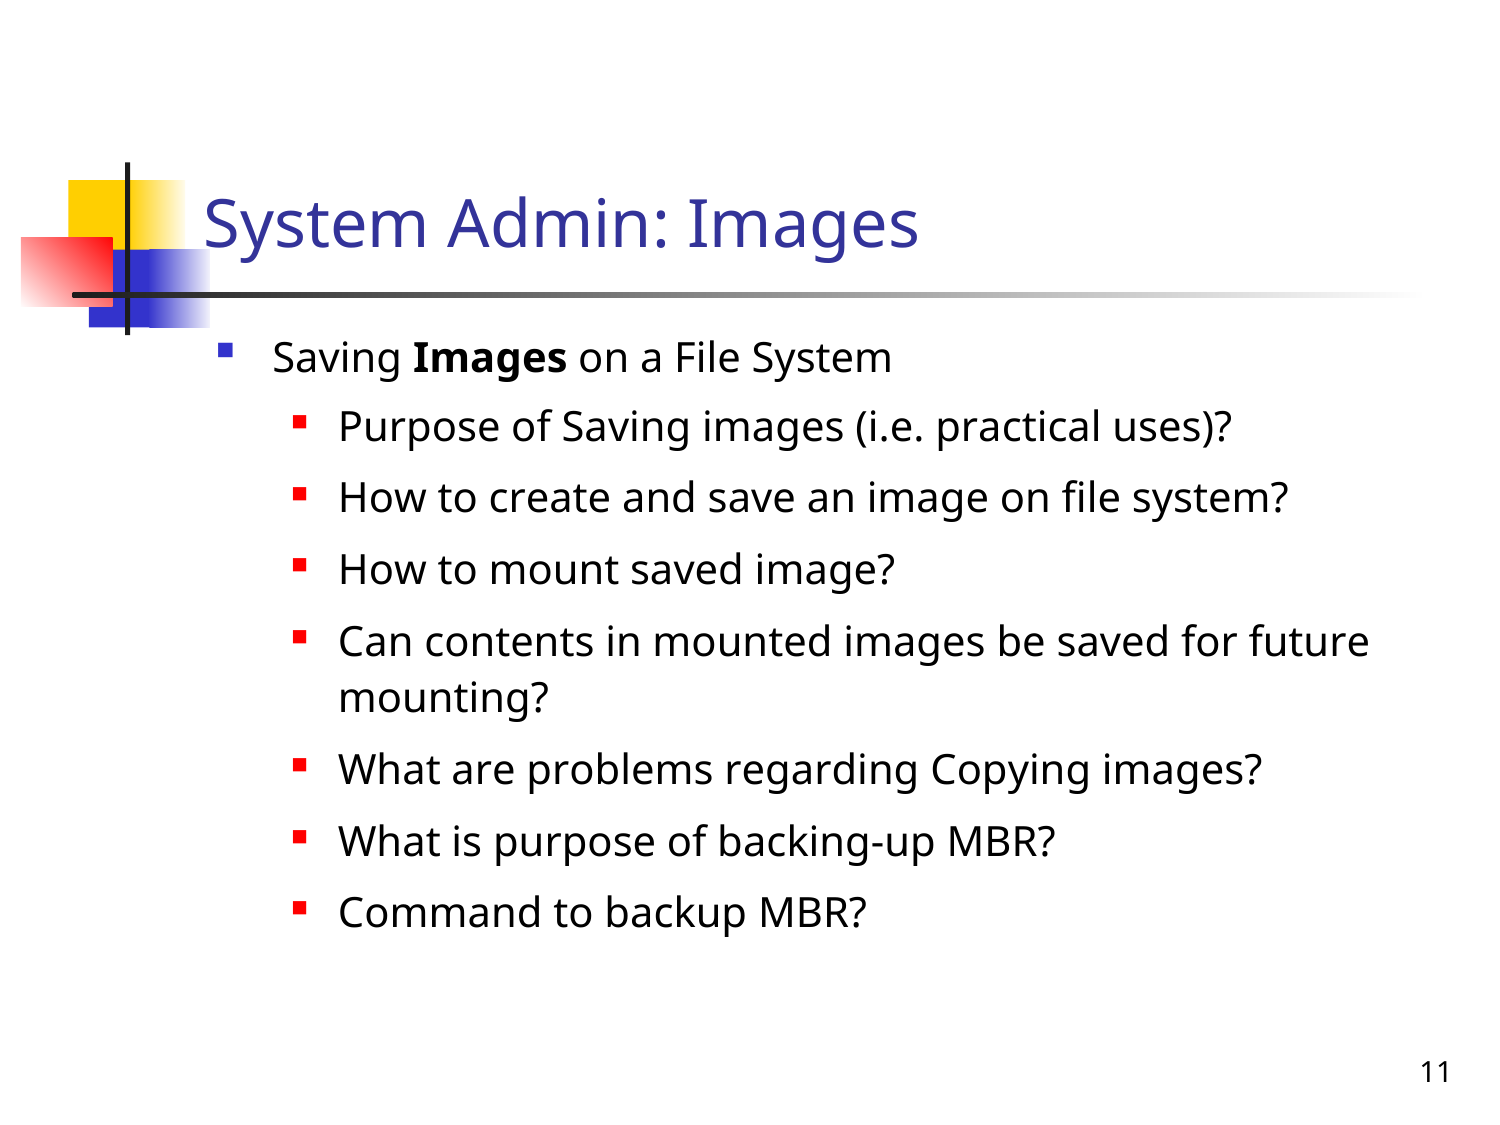

# System Admin: Images
Saving Images on a File System
Purpose of Saving images (i.e. practical uses)?
How to create and save an image on file system?
How to mount saved image?
Can contents in mounted images be saved for future mounting?
What are problems regarding Copying images?
What is purpose of backing-up MBR?
Command to backup MBR?
11